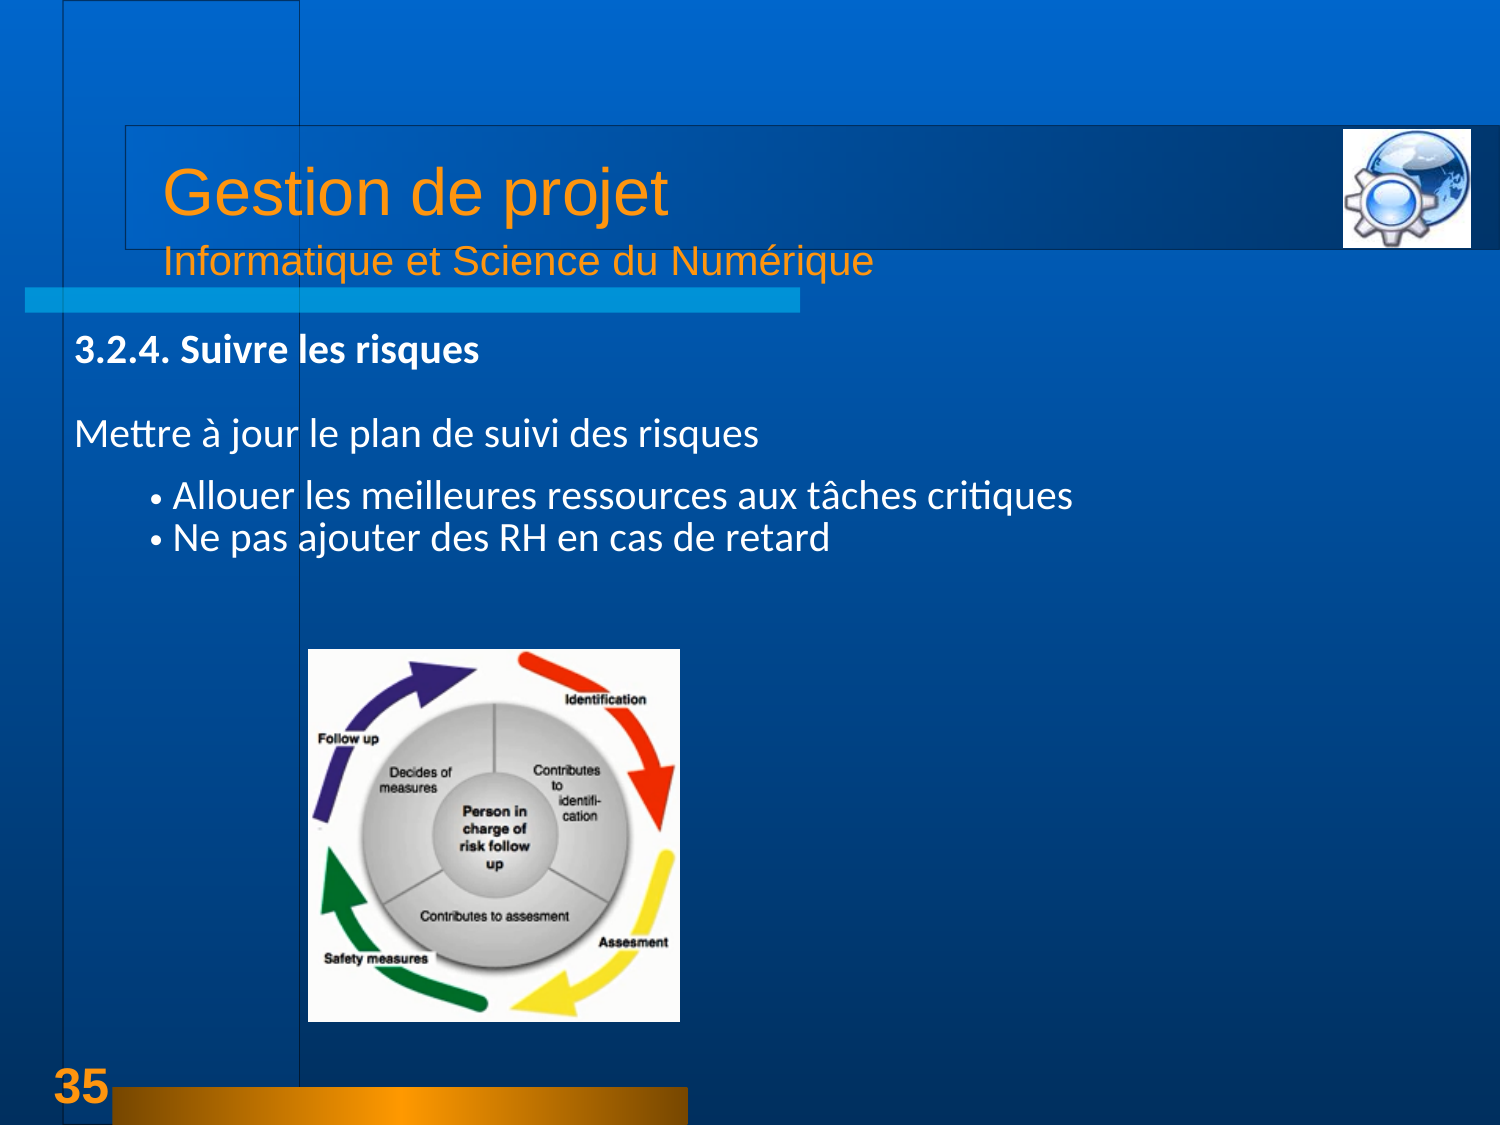

3.2.4. Suivre les risques
Mettre à jour le plan de suivi des risques
 Allouer les meilleures ressources aux tâches critiques
 Ne pas ajouter des RH en cas de retard